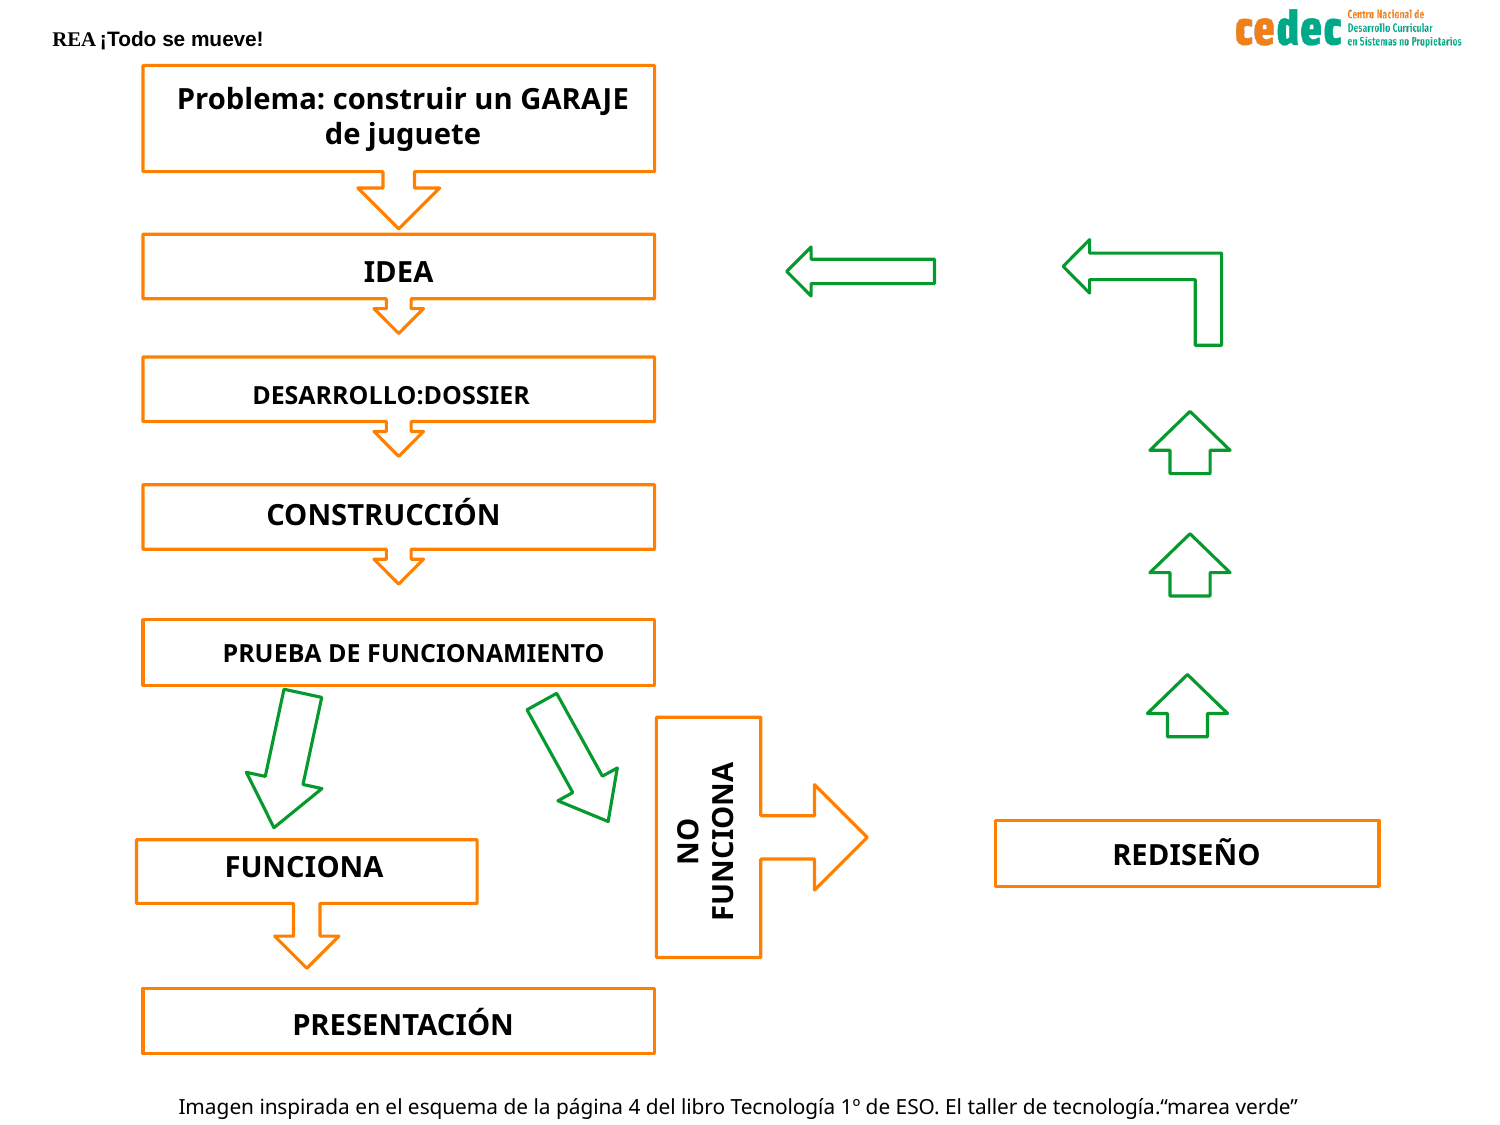

REA ¡Todo se mueve!
Problema: construir un GARAJE de juguete
IDEA
DESARROLLO:DOSSIER
CONSTRUCCIÓN
PRUEBA DE FUNCIONAMIENTO
NO FUNCIONA
REDISEÑO
FUNCIONA
PRESENTACIÓN
Imagen inspirada en el esquema de la página 4 del libro Tecnología 1º de ESO. El taller de tecnología.“marea verde”